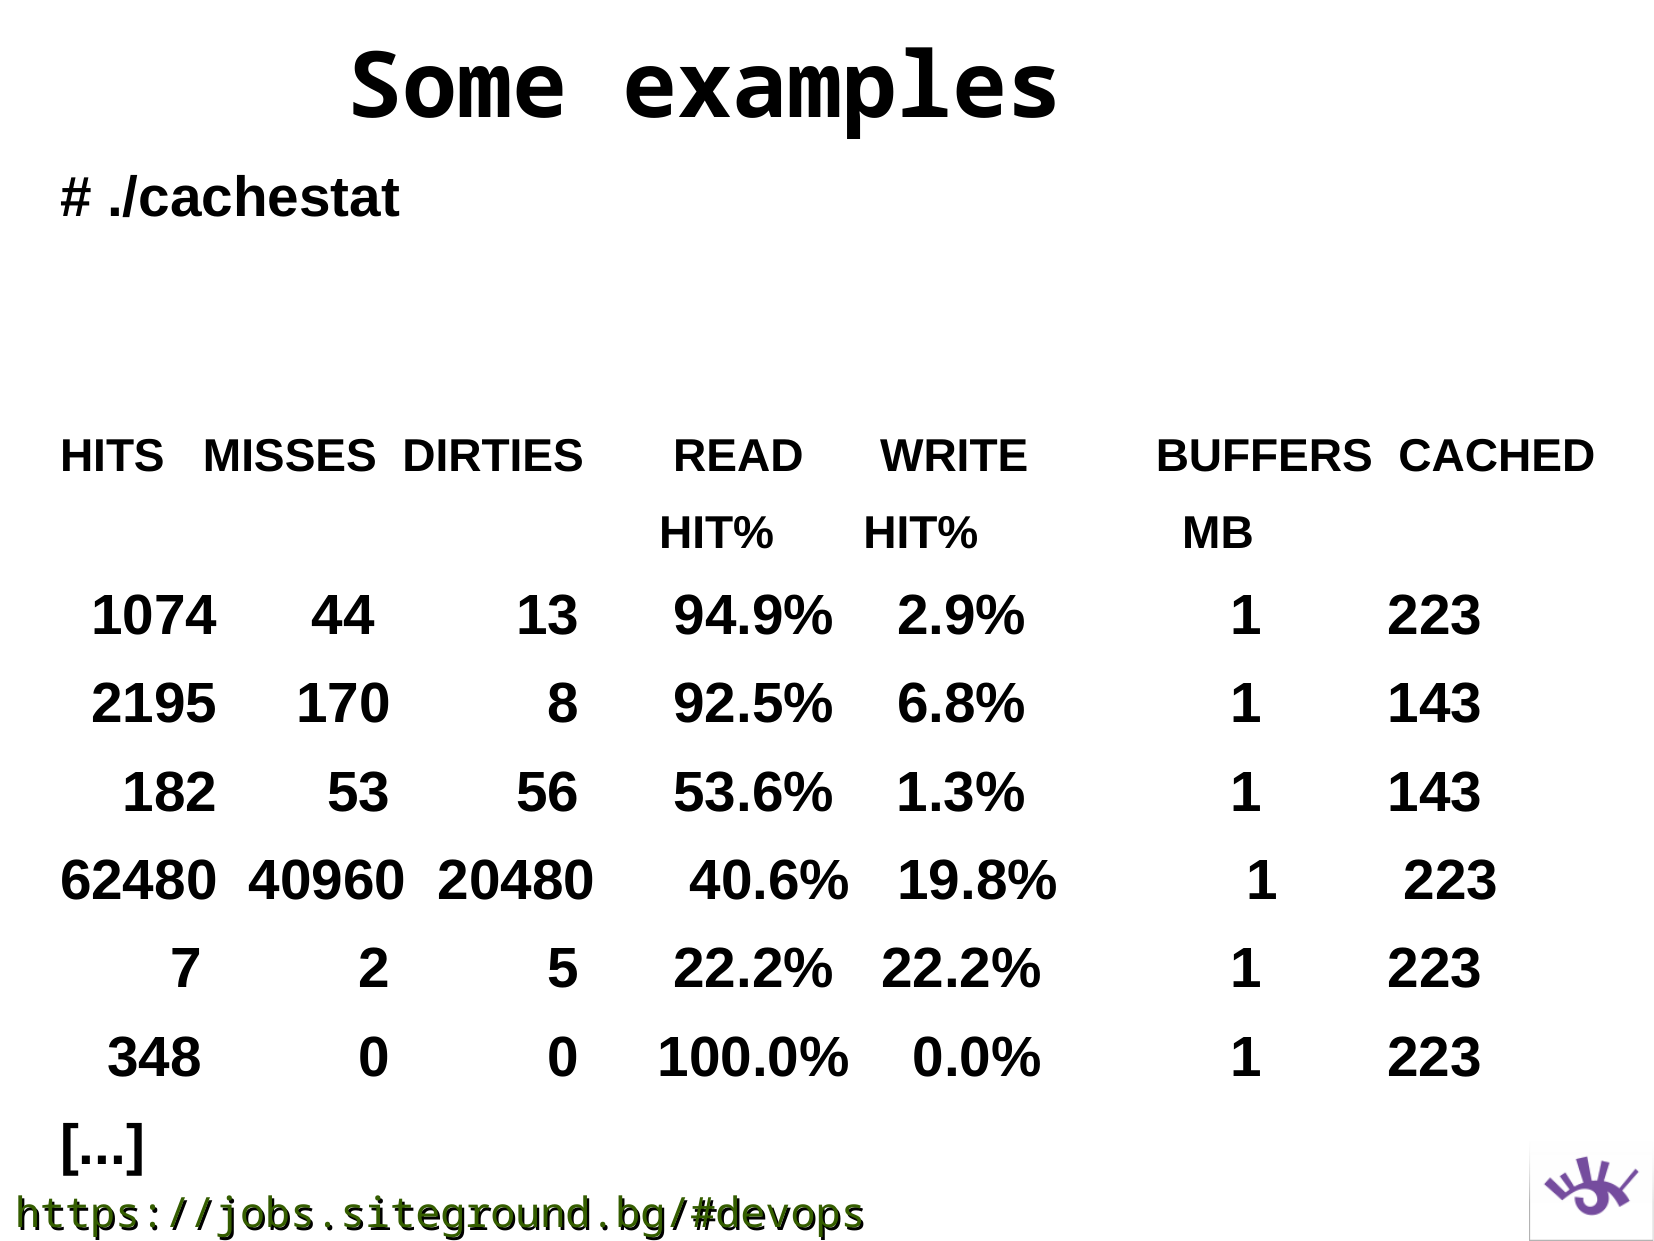

# Some examples
# ./cachestat
HITS MISSES DIRTIES READ WRITE BUFFERS CACHED
 HIT% HIT% MB
 1074 44 13 94.9% 2.9% 1 223
 2195 170 8 92.5% 6.8% 1 143
 182 53 56 53.6% 1.3% 1 143
62480 40960 20480 40.6% 19.8% 1 223
 7 2 5 22.2% 22.2% 1 223
 348 0 0 100.0% 0.0% 1 223
[...]
https://jobs.siteground.bg/#devops